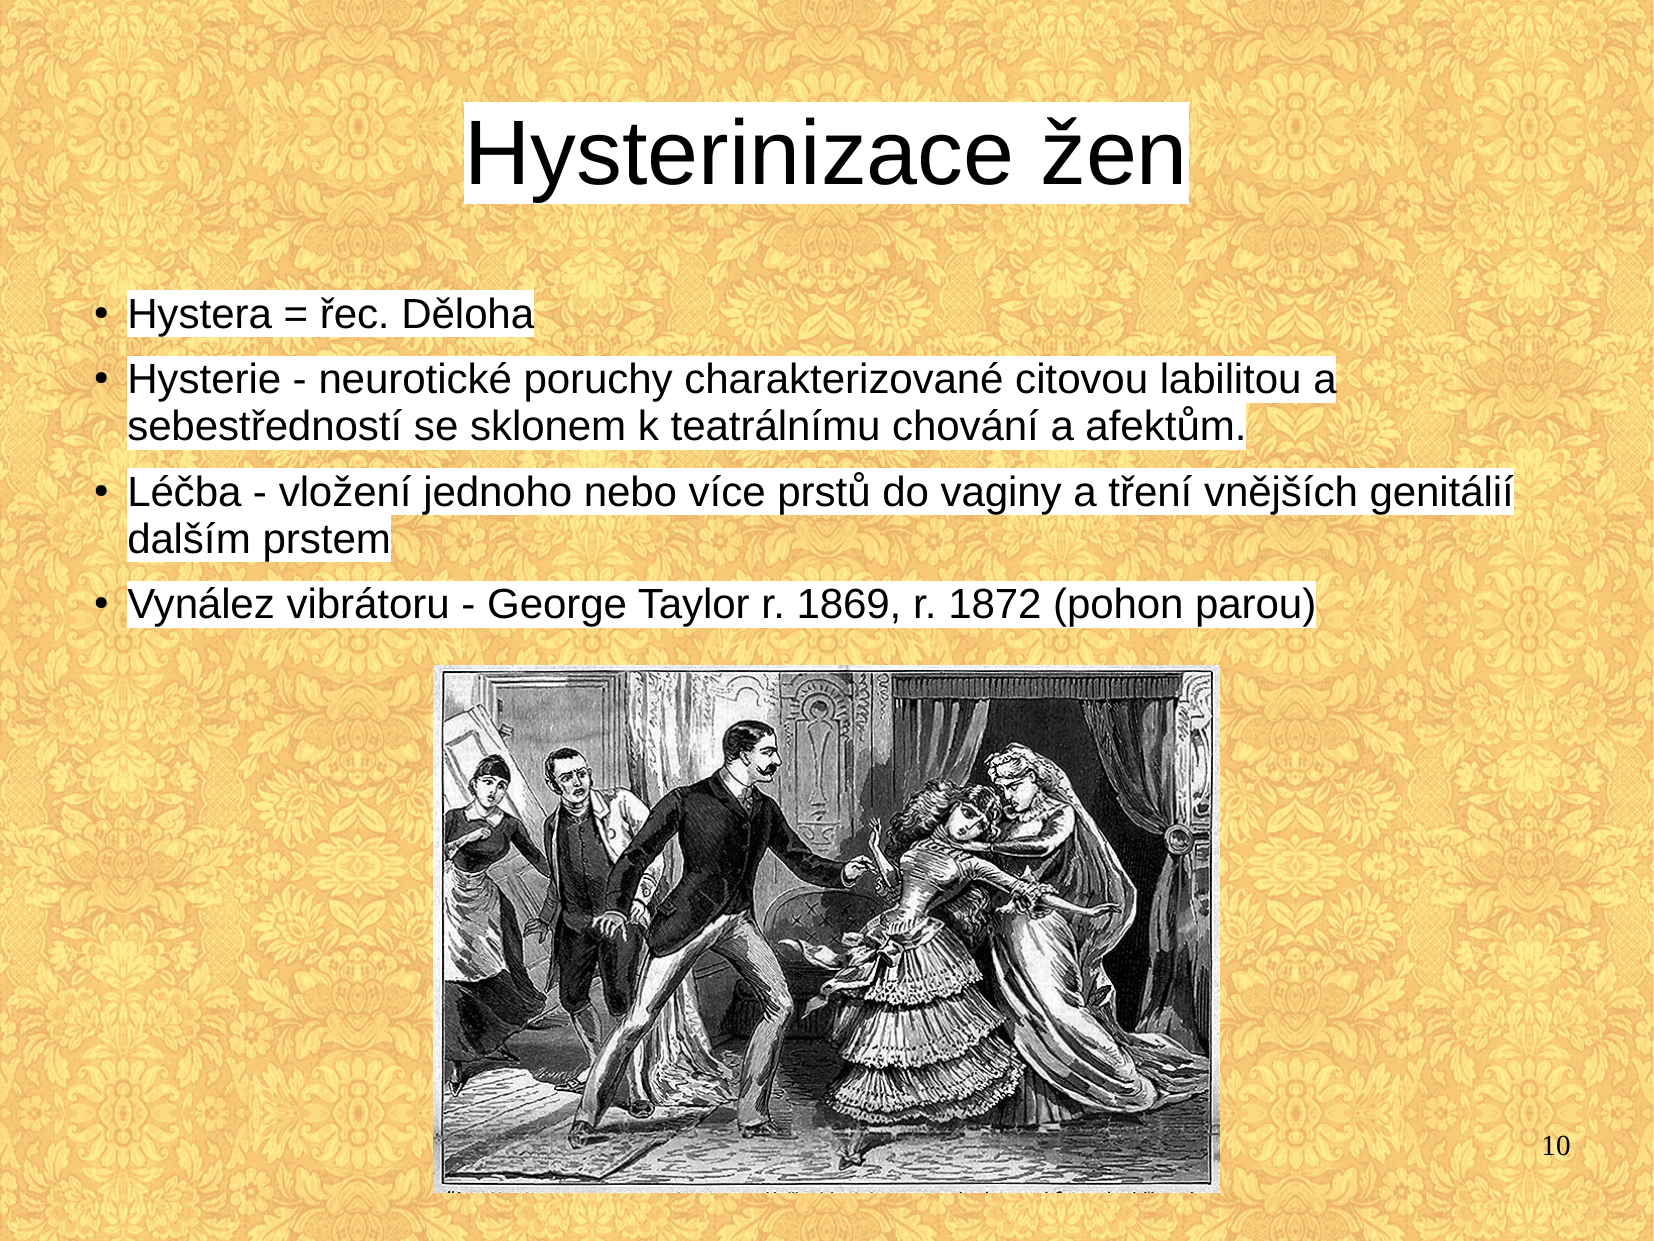

# Hysterinizace žen
Hystera = řec. Děloha
Hysterie - neurotické poruchy charakterizované citovou labilitou a sebestředností se sklonem k teatrálnímu chování a afektům.
Léčba - vložení jednoho nebo více prstů do vaginy a tření vnějších genitálií dalším prstem
Vynález vibrátoru - George Taylor r. 1869, r. 1872 (pohon parou)
10